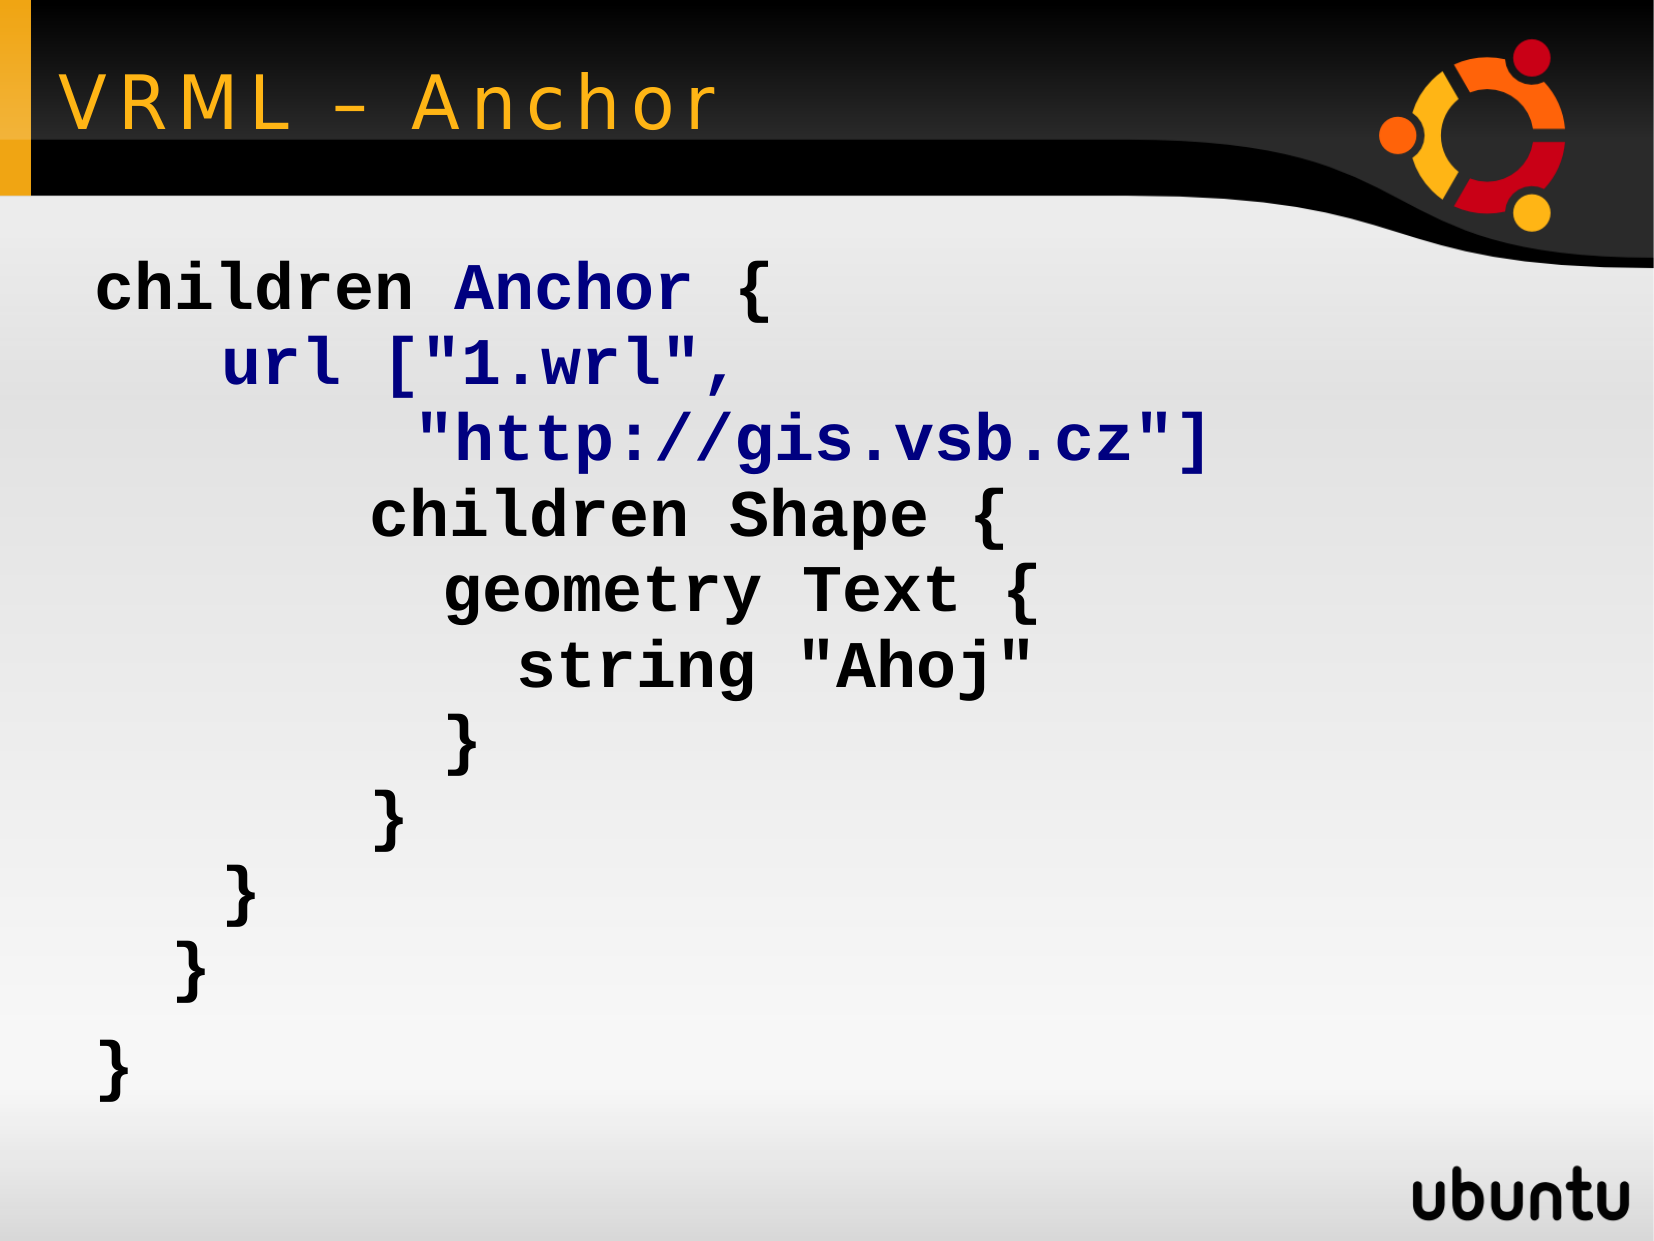

# VRML – Anchor
children Anchor {
	url ["1.wrl",
 "http://gis.vsb.cz"]
			children Shape {
				geometry Text {
					string "Ahoj"
				}
			}
	}
}
}